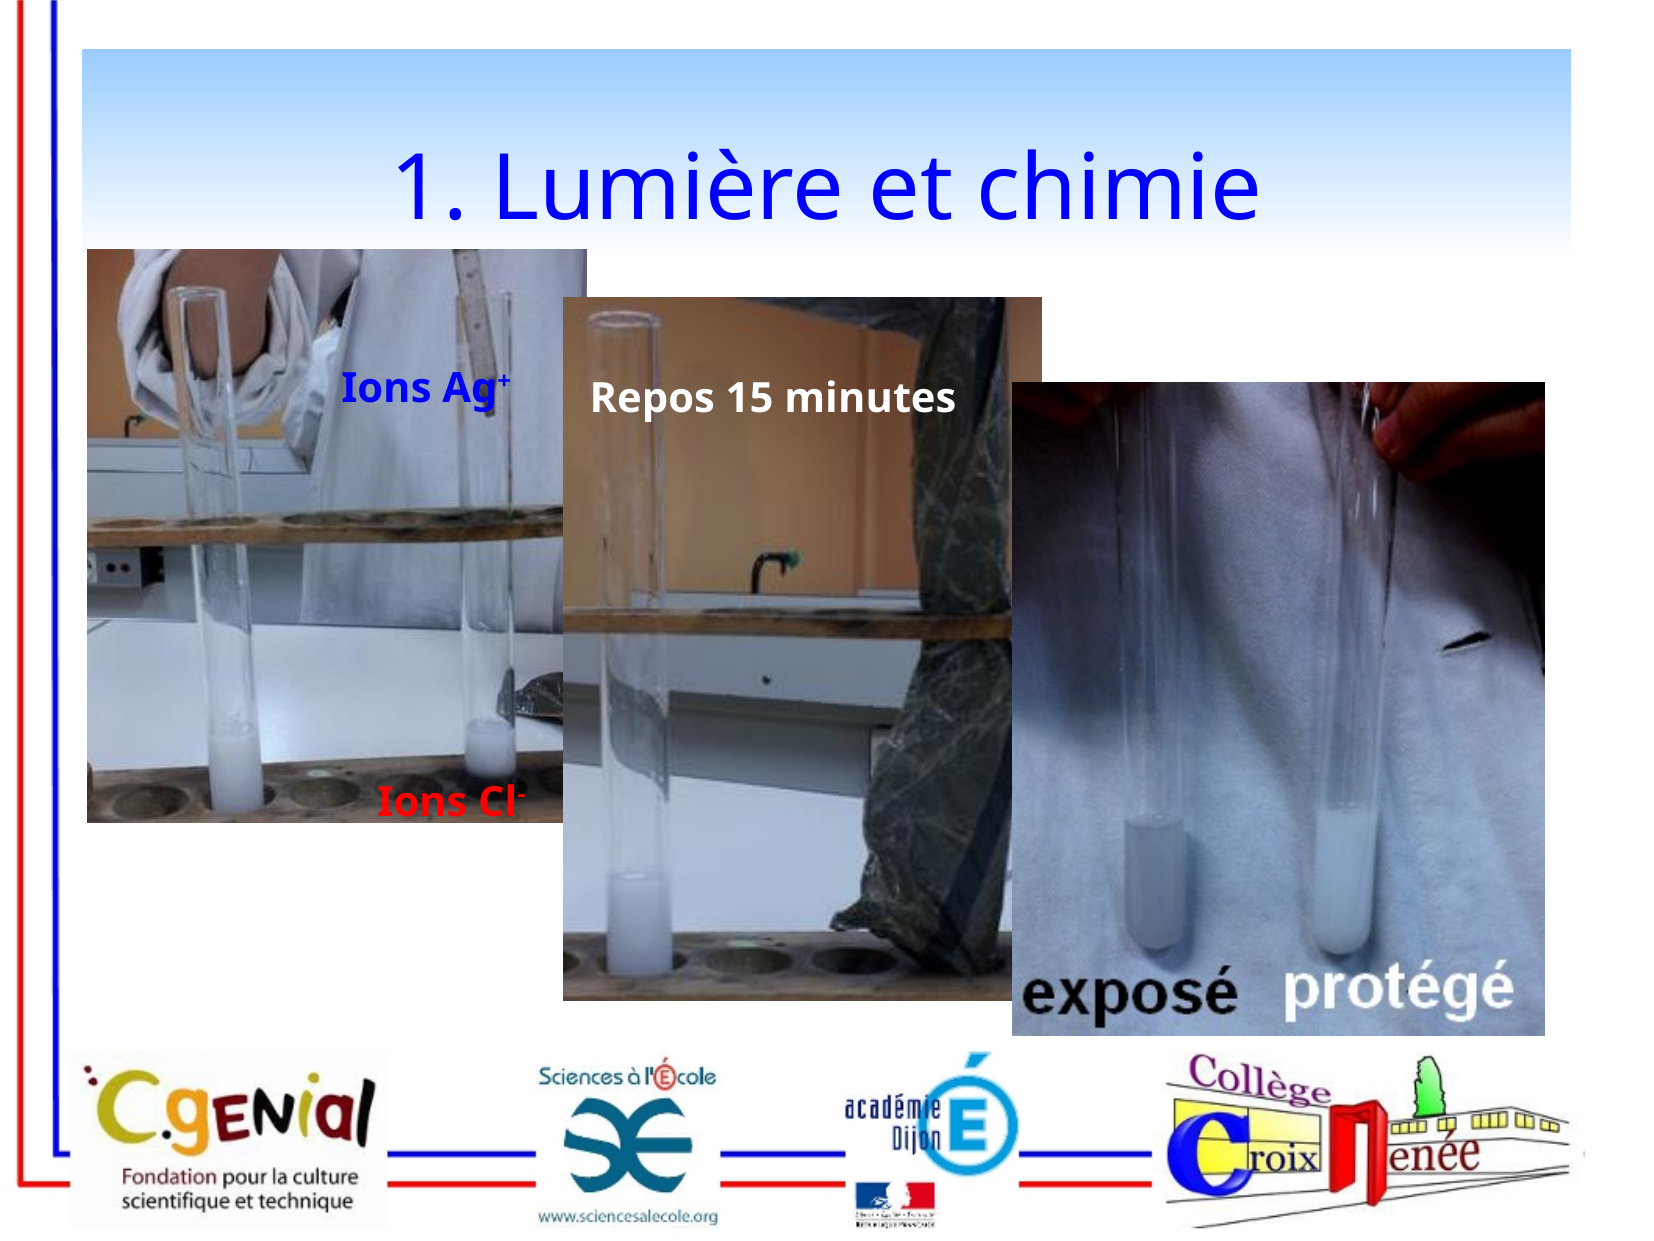

# 1. Lumière et chimie
Ions Ag+
Ions Cl-
Repos 15 minutes